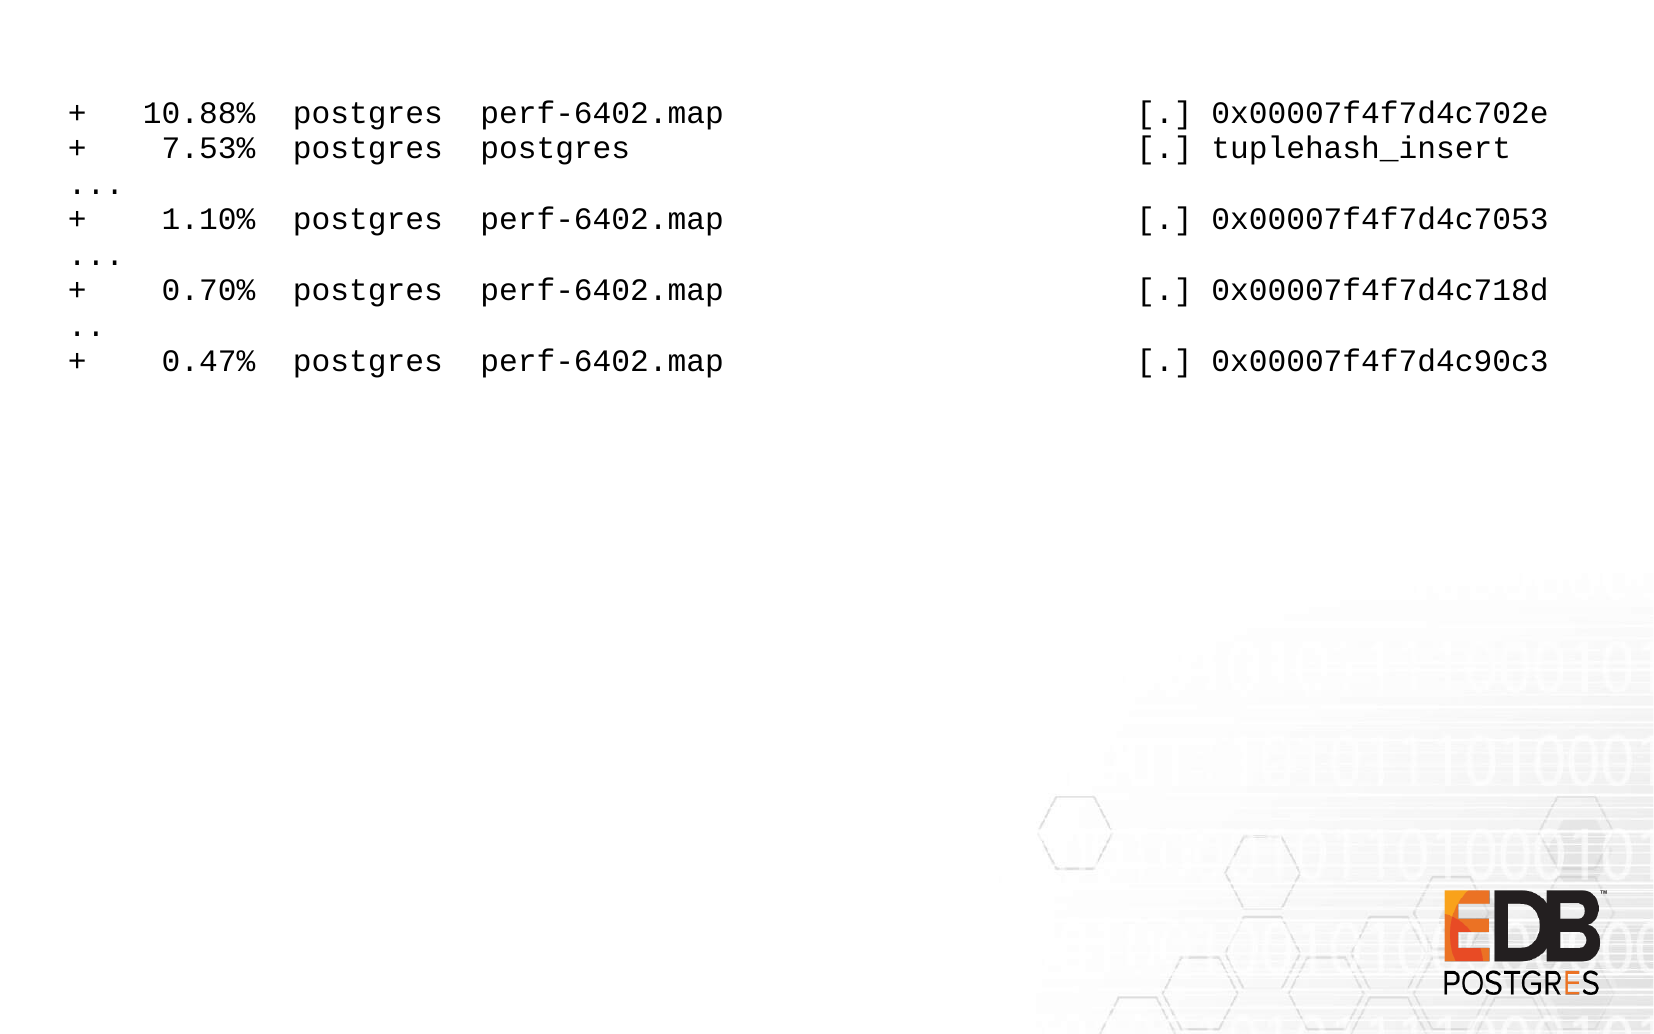

+ 10.88% postgres perf-6402.map [.] 0x00007f4f7d4c702e
+ 7.53% postgres postgres [.] tuplehash_insert
...
+ 1.10% postgres perf-6402.map [.] 0x00007f4f7d4c7053
...
+ 0.70% postgres perf-6402.map [.] 0x00007f4f7d4c718d
..
+ 0.47% postgres perf-6402.map [.] 0x00007f4f7d4c90c3